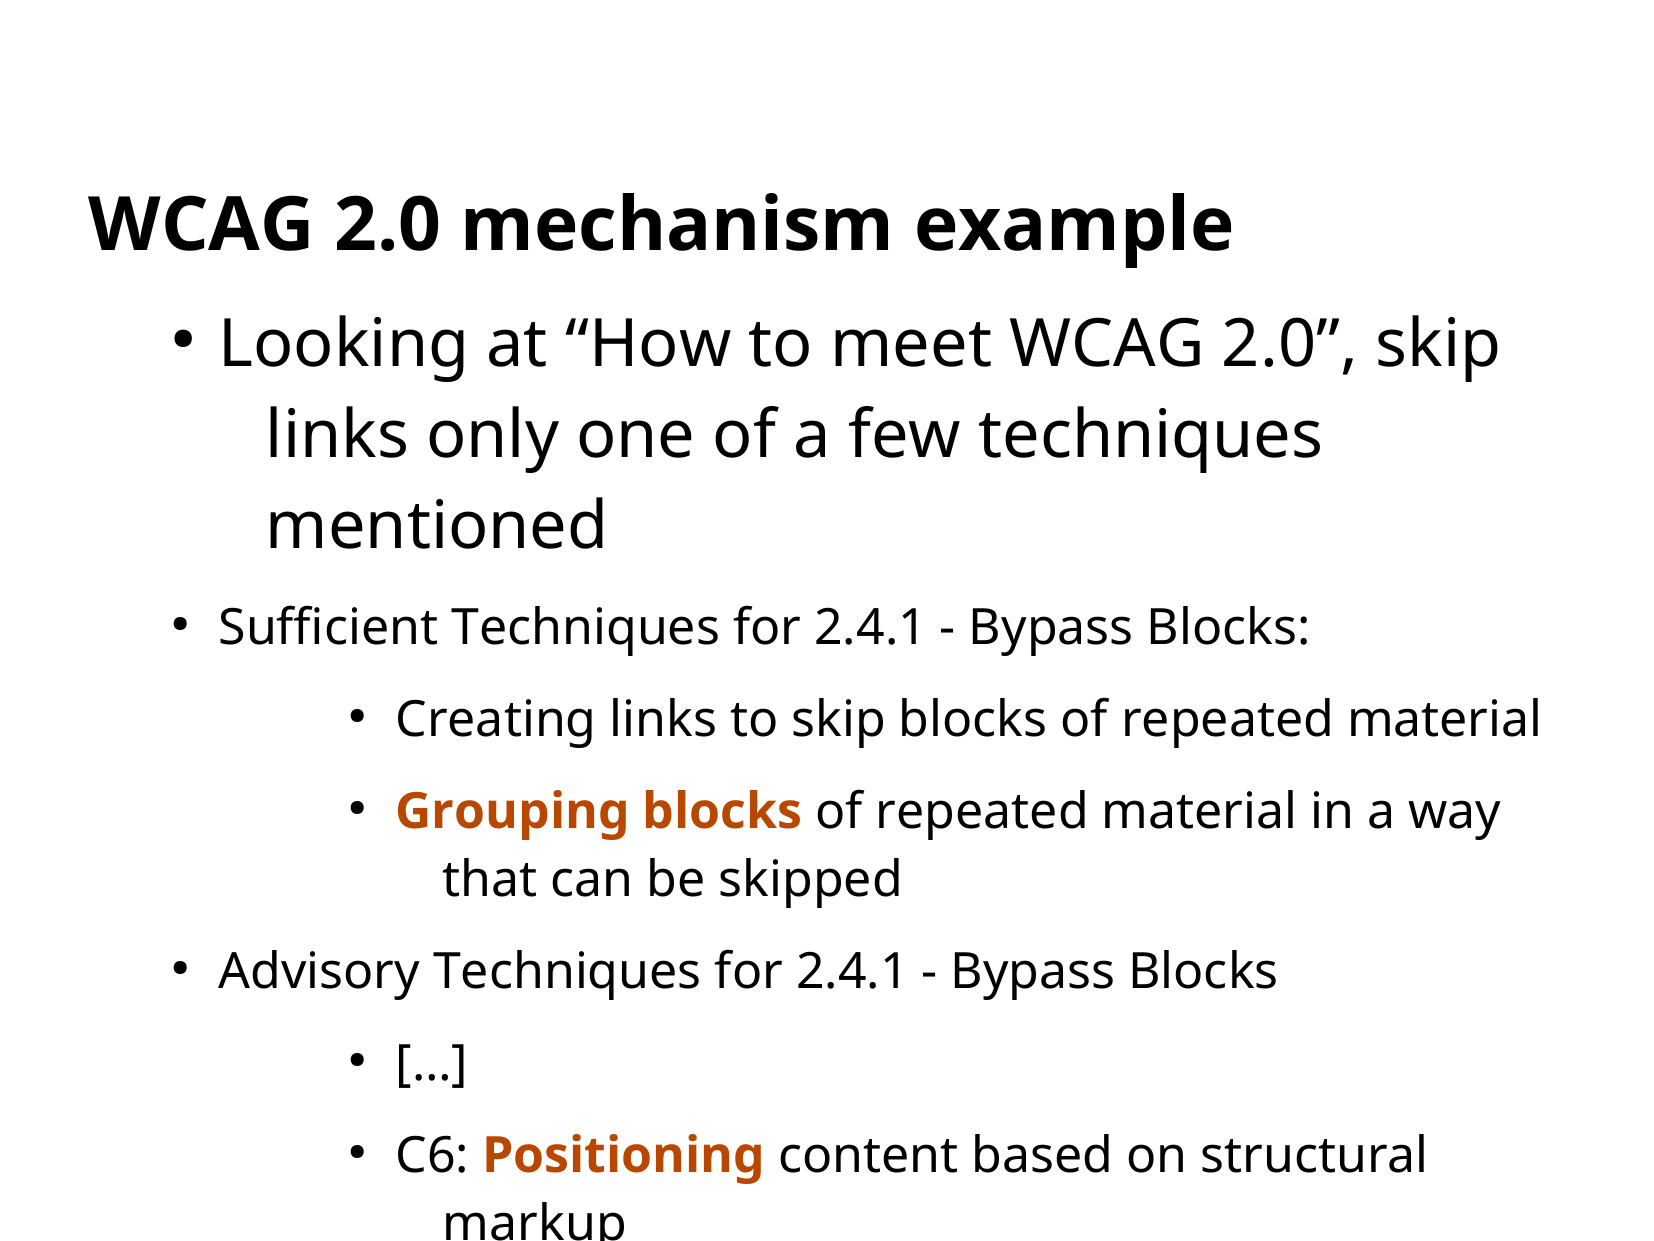

# WCAG 2.0 mechanism example
Looking at “How to meet WCAG 2.0”, skip links only one of a few techniques mentioned
Sufficient Techniques for 2.4.1 - Bypass Blocks:
Creating links to skip blocks of repeated material
Grouping blocks of repeated material in a way that can be skipped
Advisory Techniques for 2.4.1 - Bypass Blocks
[…]
C6: Positioning content based on structural markup